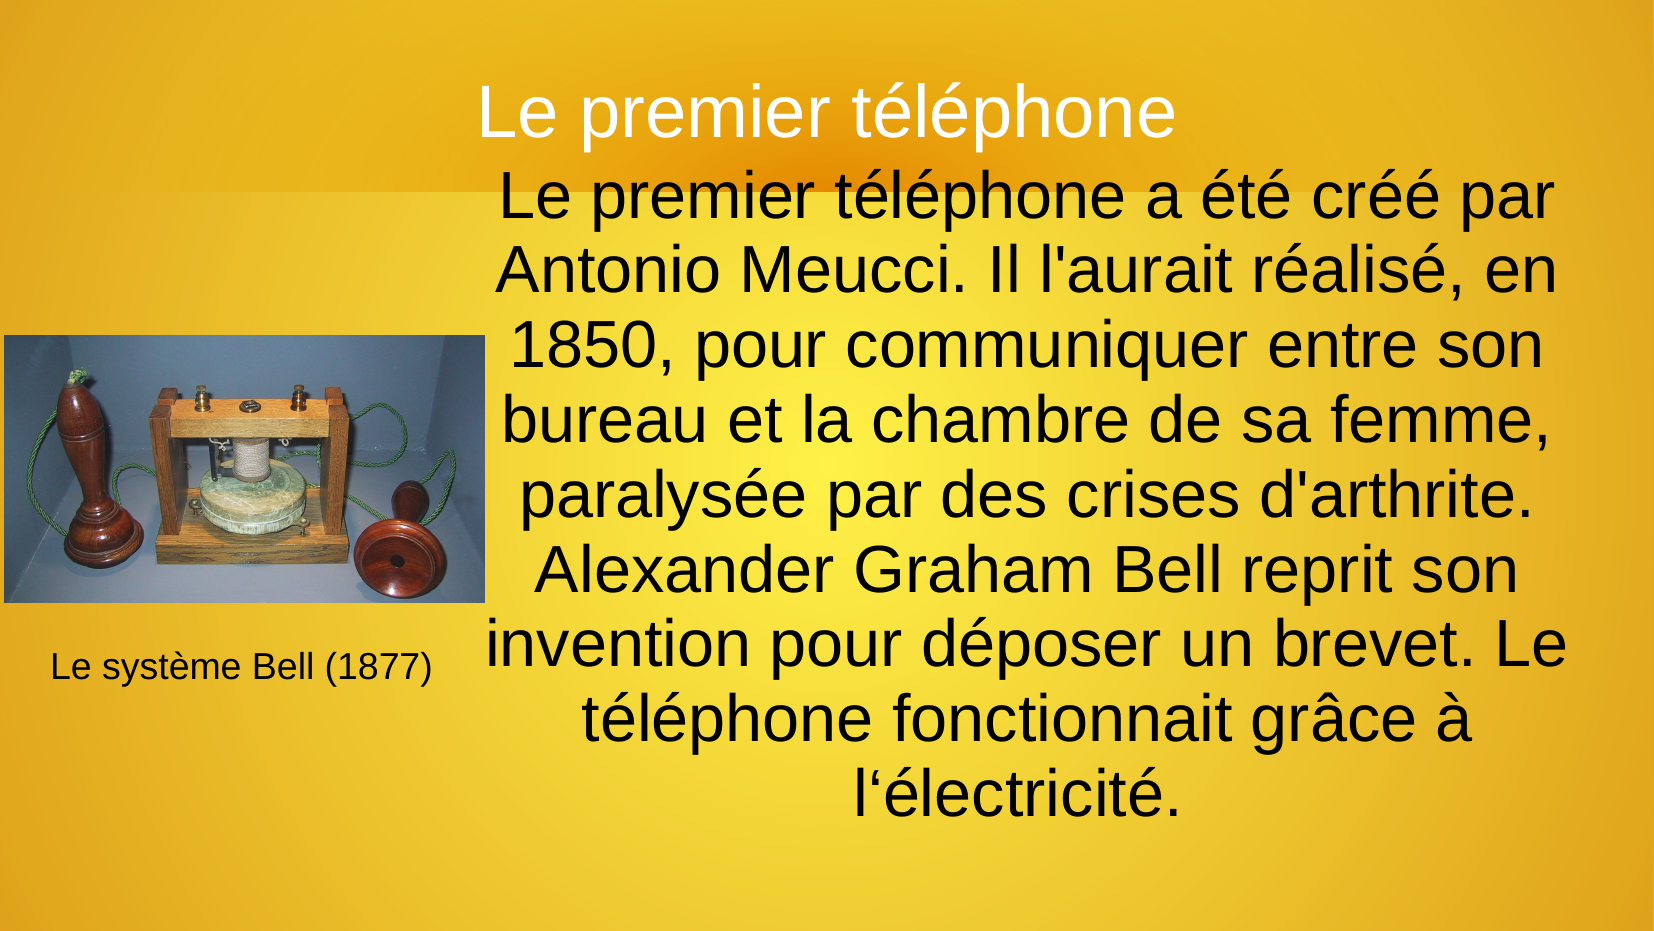

# Le premier téléphone
Le premier téléphone a été créé par Antonio Meucci. Il l'aurait réalisé, en 1850, pour communiquer entre son bureau et la chambre de sa femme, paralysée par des crises d'arthrite. Alexander Graham Bell reprit son invention pour déposer un brevet. Le téléphone fonctionnait grâce à l‘électricité.
Le système Bell (1877)